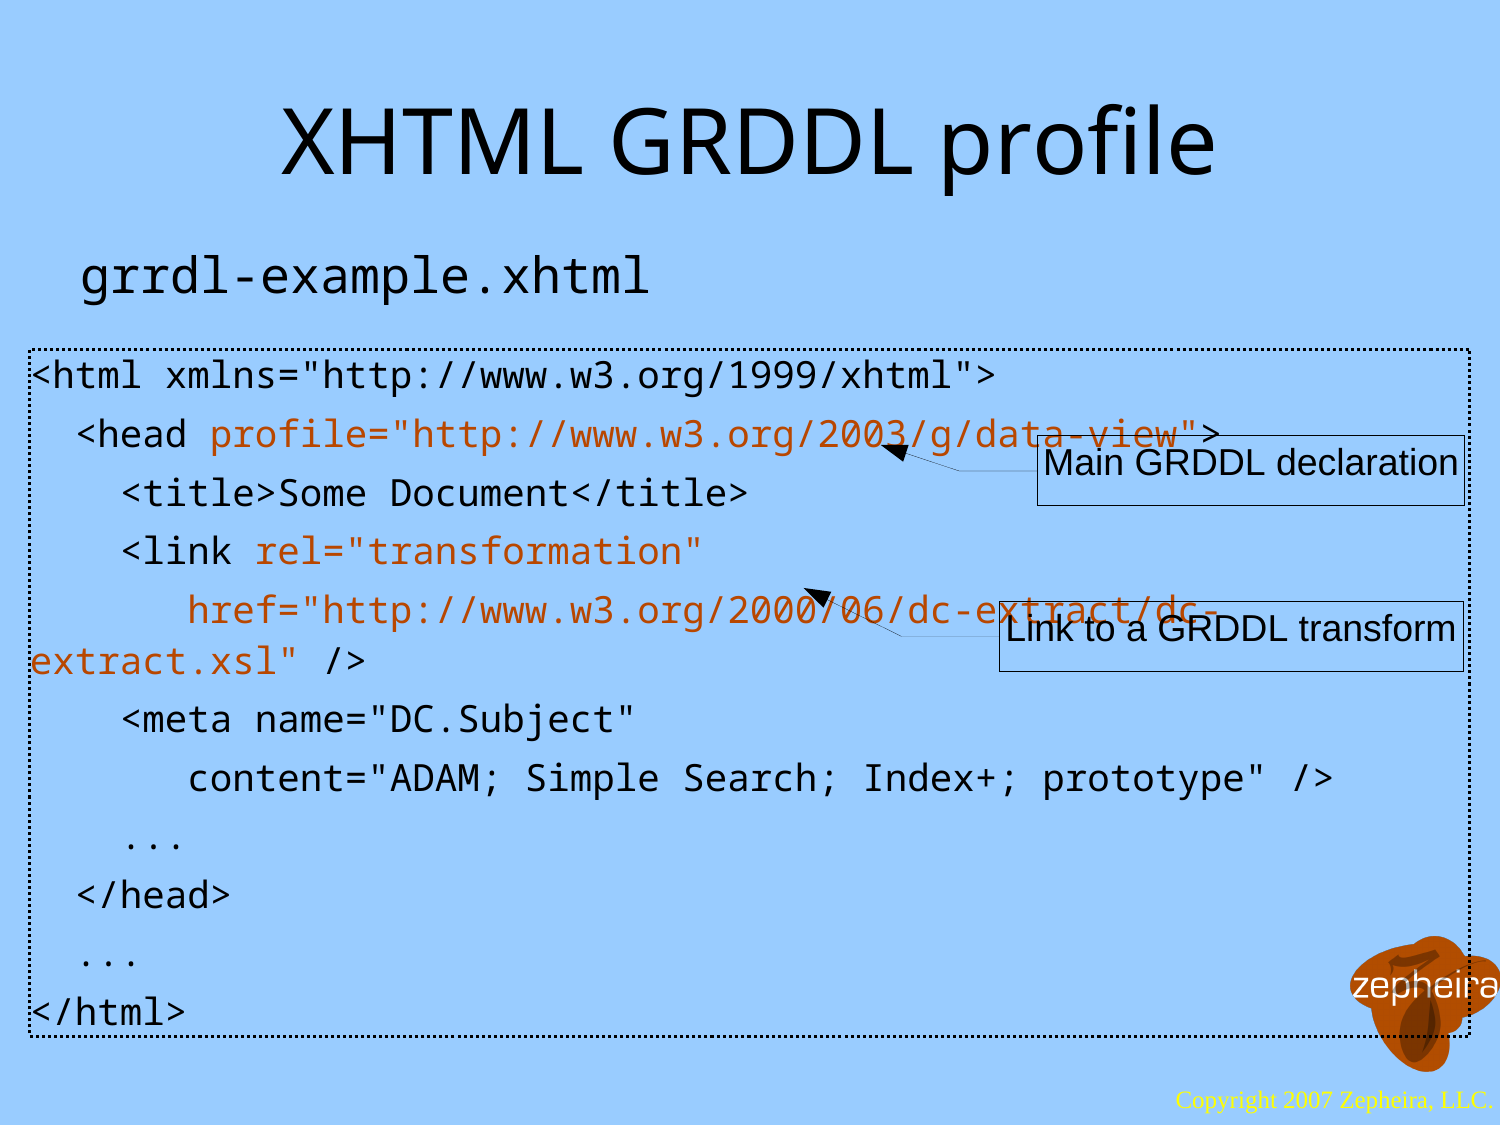

# XHTML GRDDL profile
grrdl-example.xhtml
<html xmlns="http://www.w3.org/1999/xhtml">
 <head profile="http://www.w3.org/2003/g/data-view">
 <title>Some Document</title>
 <link rel="transformation"
 href="http://www.w3.org/2000/06/dc-extract/dc-extract.xsl" />
 <meta name="DC.Subject"
 content="ADAM; Simple Search; Index+; prototype" />
 ...
 </head>
 ...
</html>